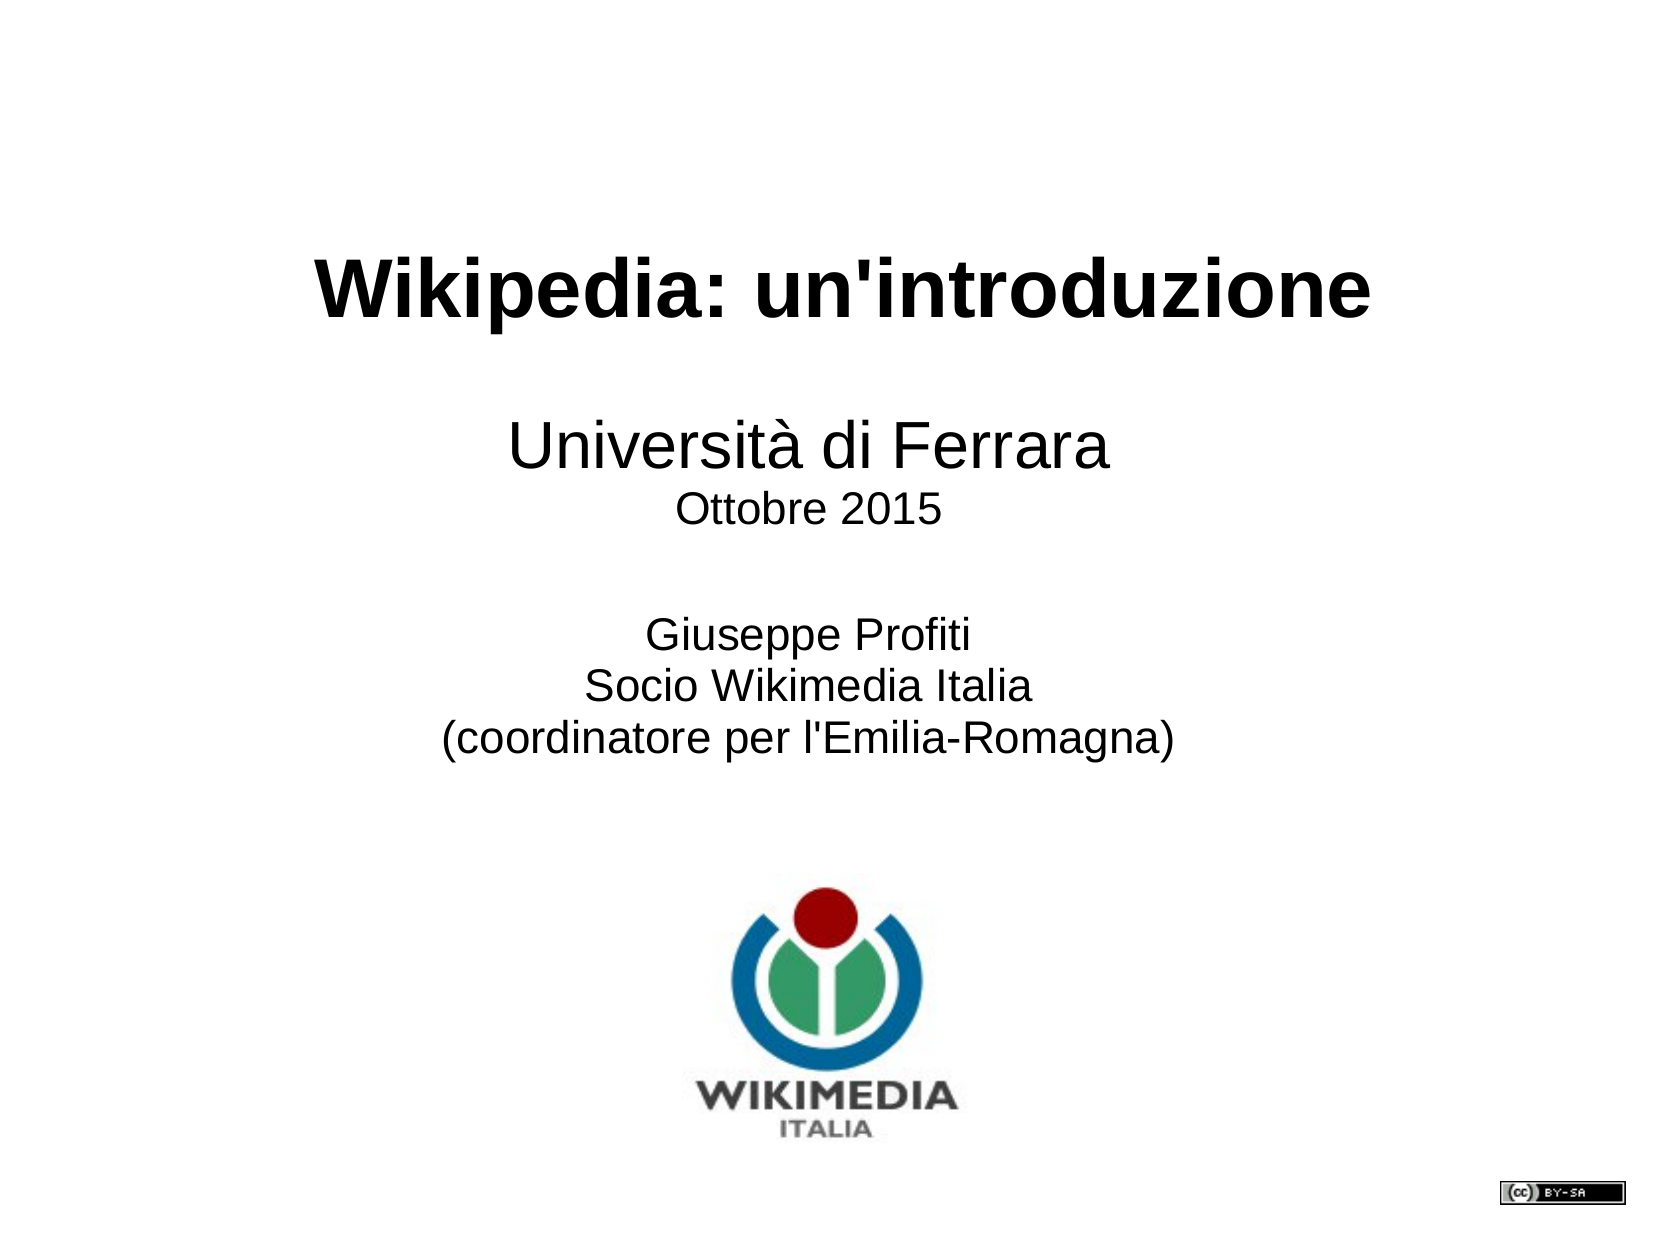

Wikipedia: un'introduzione
# Università di Ferrara
Ottobre 2015
Giuseppe Profiti
Socio Wikimedia Italia
(coordinatore per l'Emilia-Romagna)